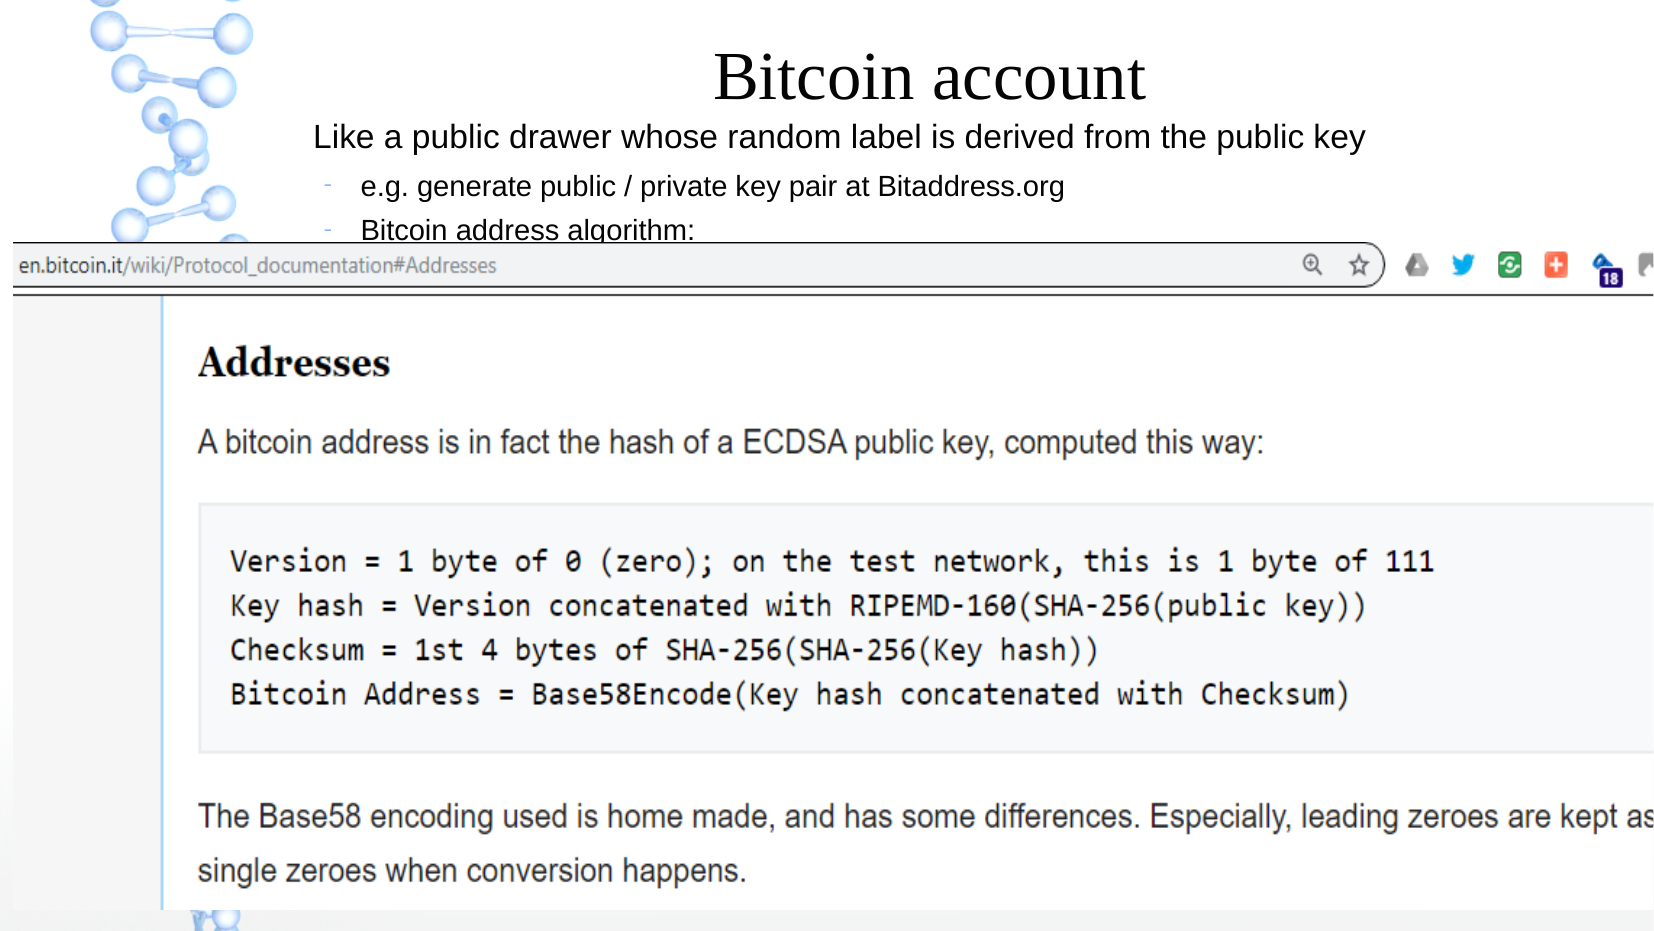

# Bitcoin account
Like a public drawer whose random label is derived from the public key
e.g. generate public / private key pair at Bitaddress.org
Bitcoin address algorithm:
15